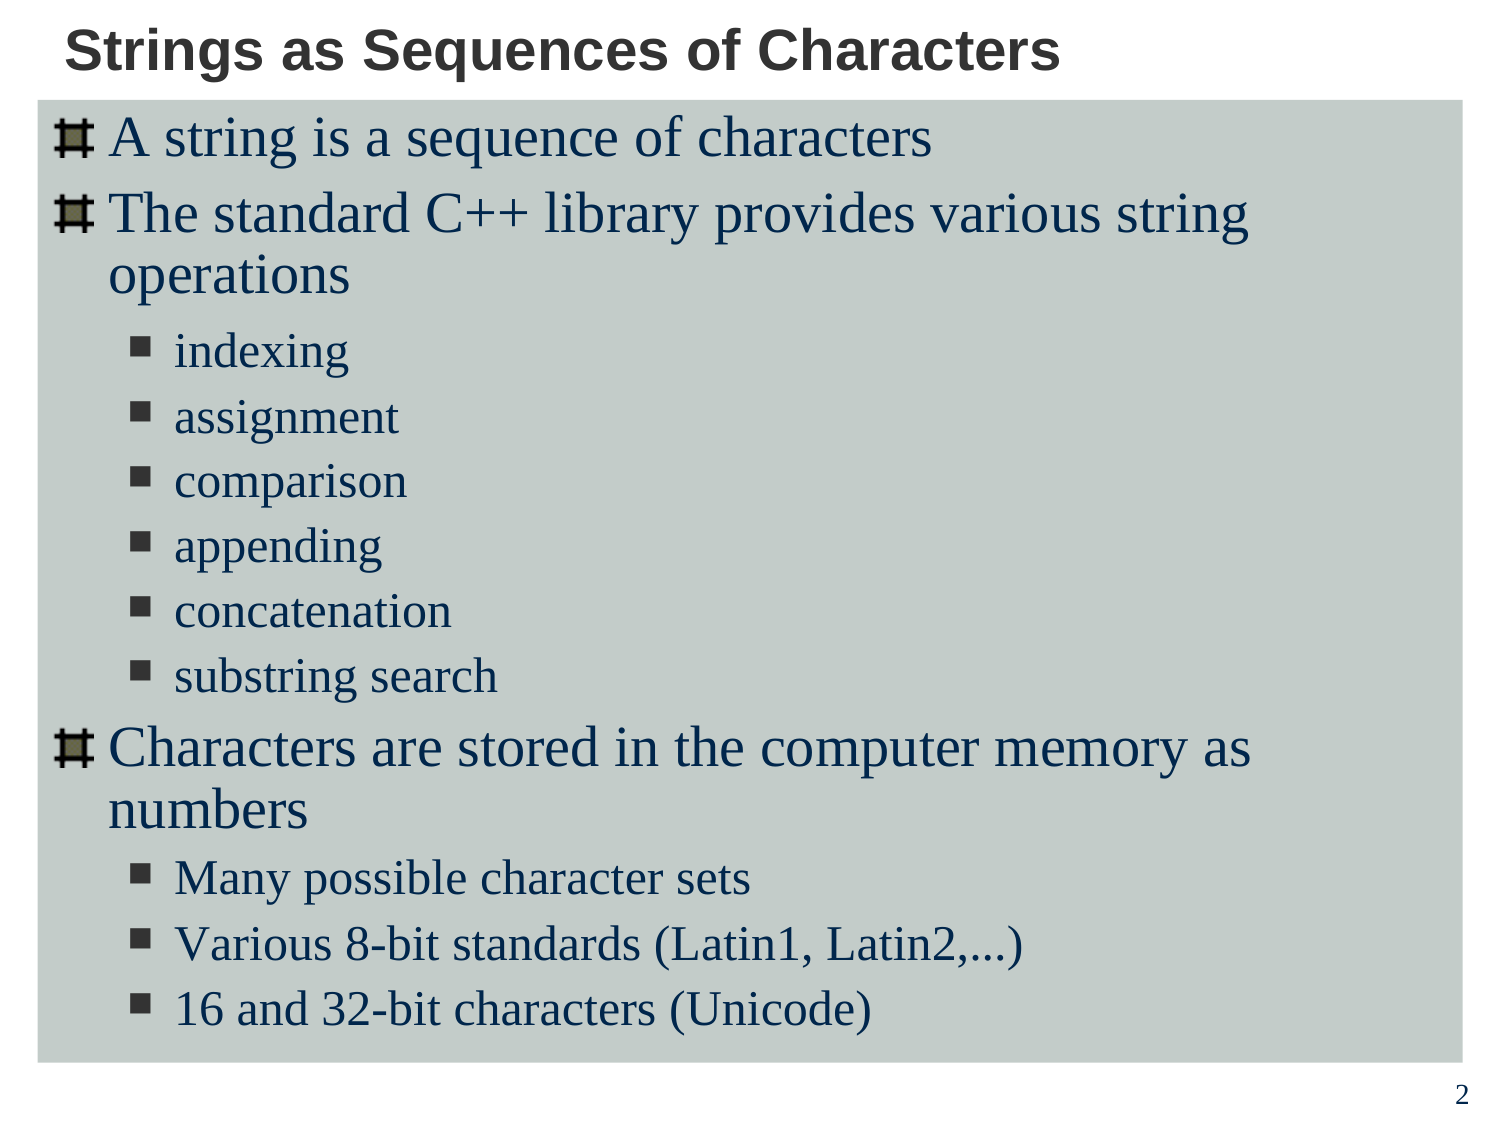

# Strings as Sequences of Characters
A string is a sequence of characters
The standard C++ library provides various string operations
indexing
assignment
comparison
appending
concatenation
substring search
Characters are stored in the computer memory as numbers
Many possible character sets
Various 8-bit standards (Latin1, Latin2,...)
16 and 32-bit characters (Unicode)